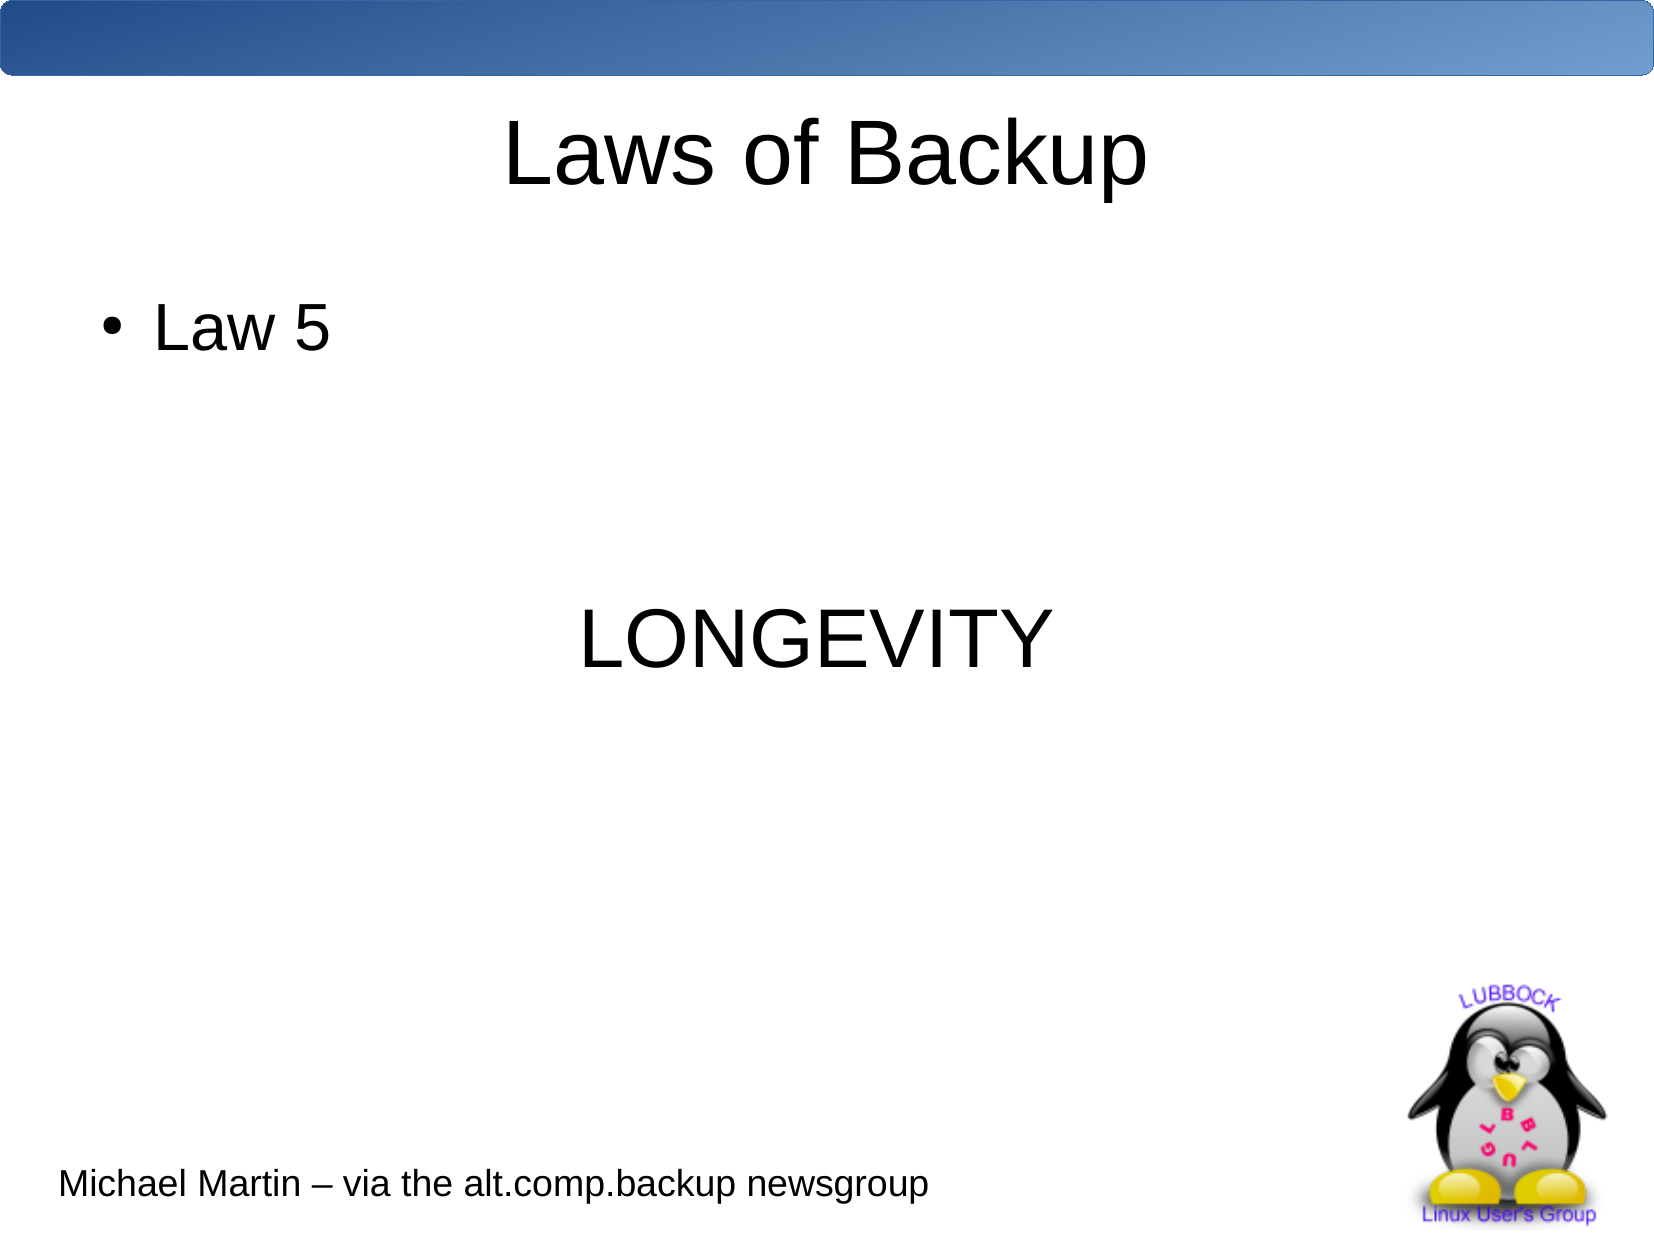

# Laws of Backup
Law 5
LONGEVITY
Michael Martin – via the alt.comp.backup newsgroup